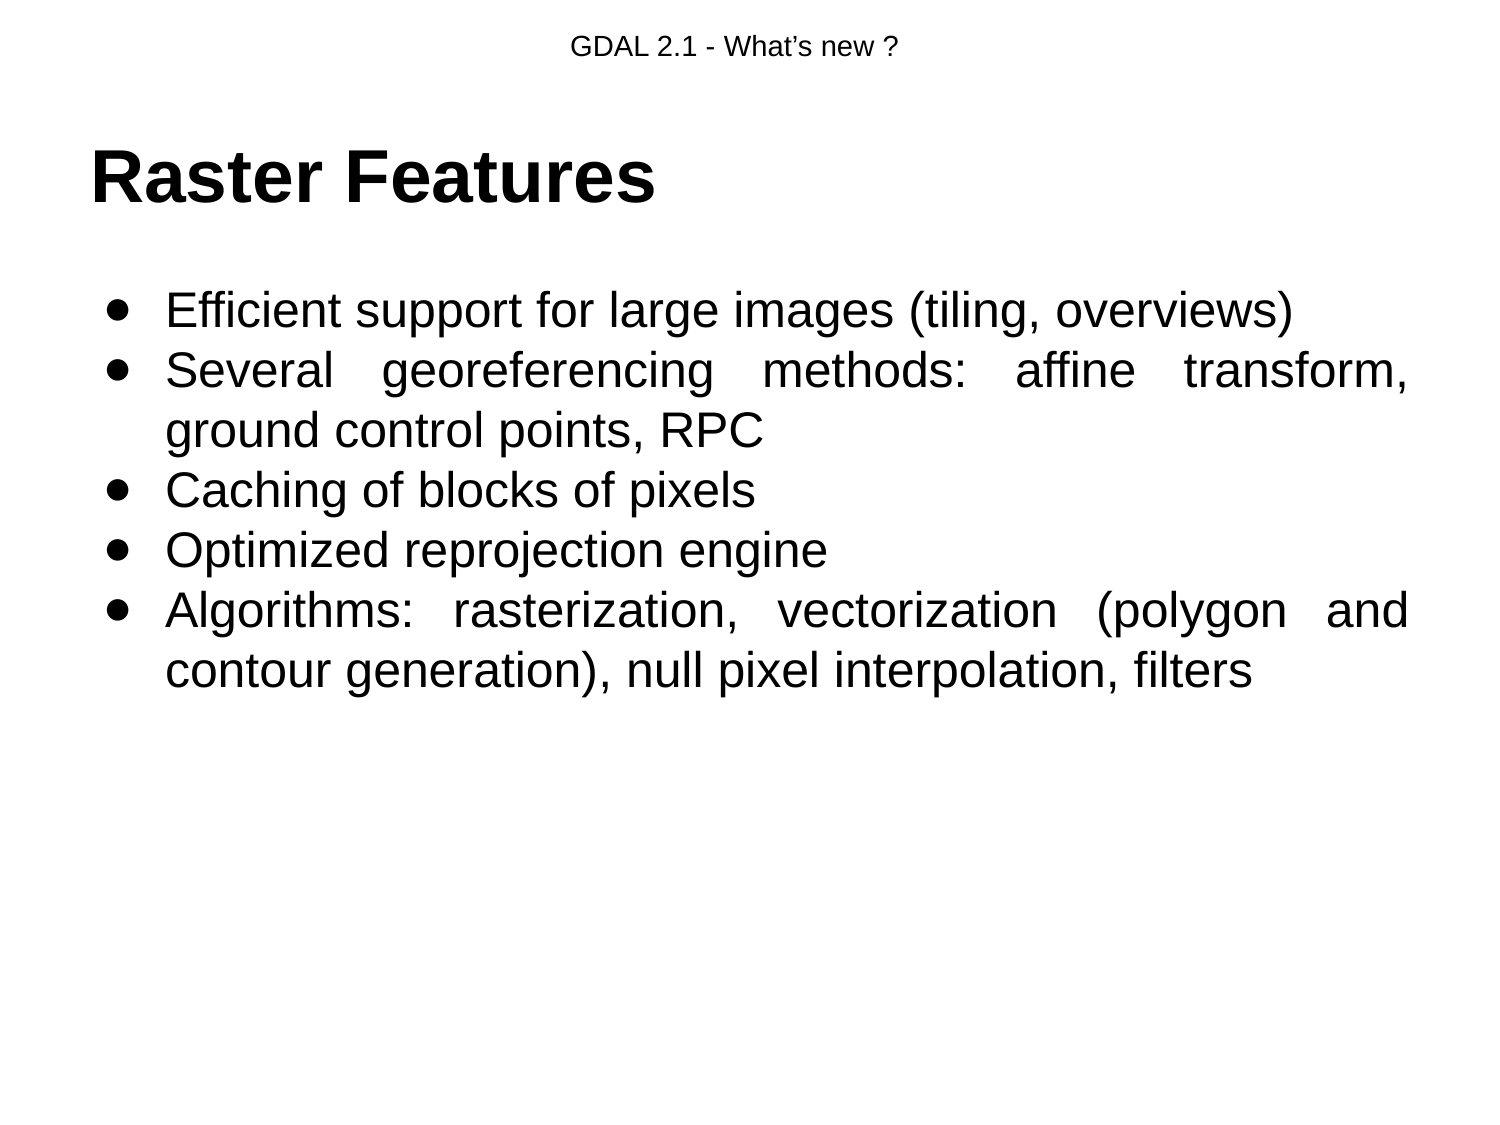

# Raster Features
Efficient support for large images (tiling, overviews)
Several georeferencing methods: affine transform, ground control points, RPC
Caching of blocks of pixels
Optimized reprojection engine
Algorithms: rasterization, vectorization (polygon and contour generation), null pixel interpolation, filters